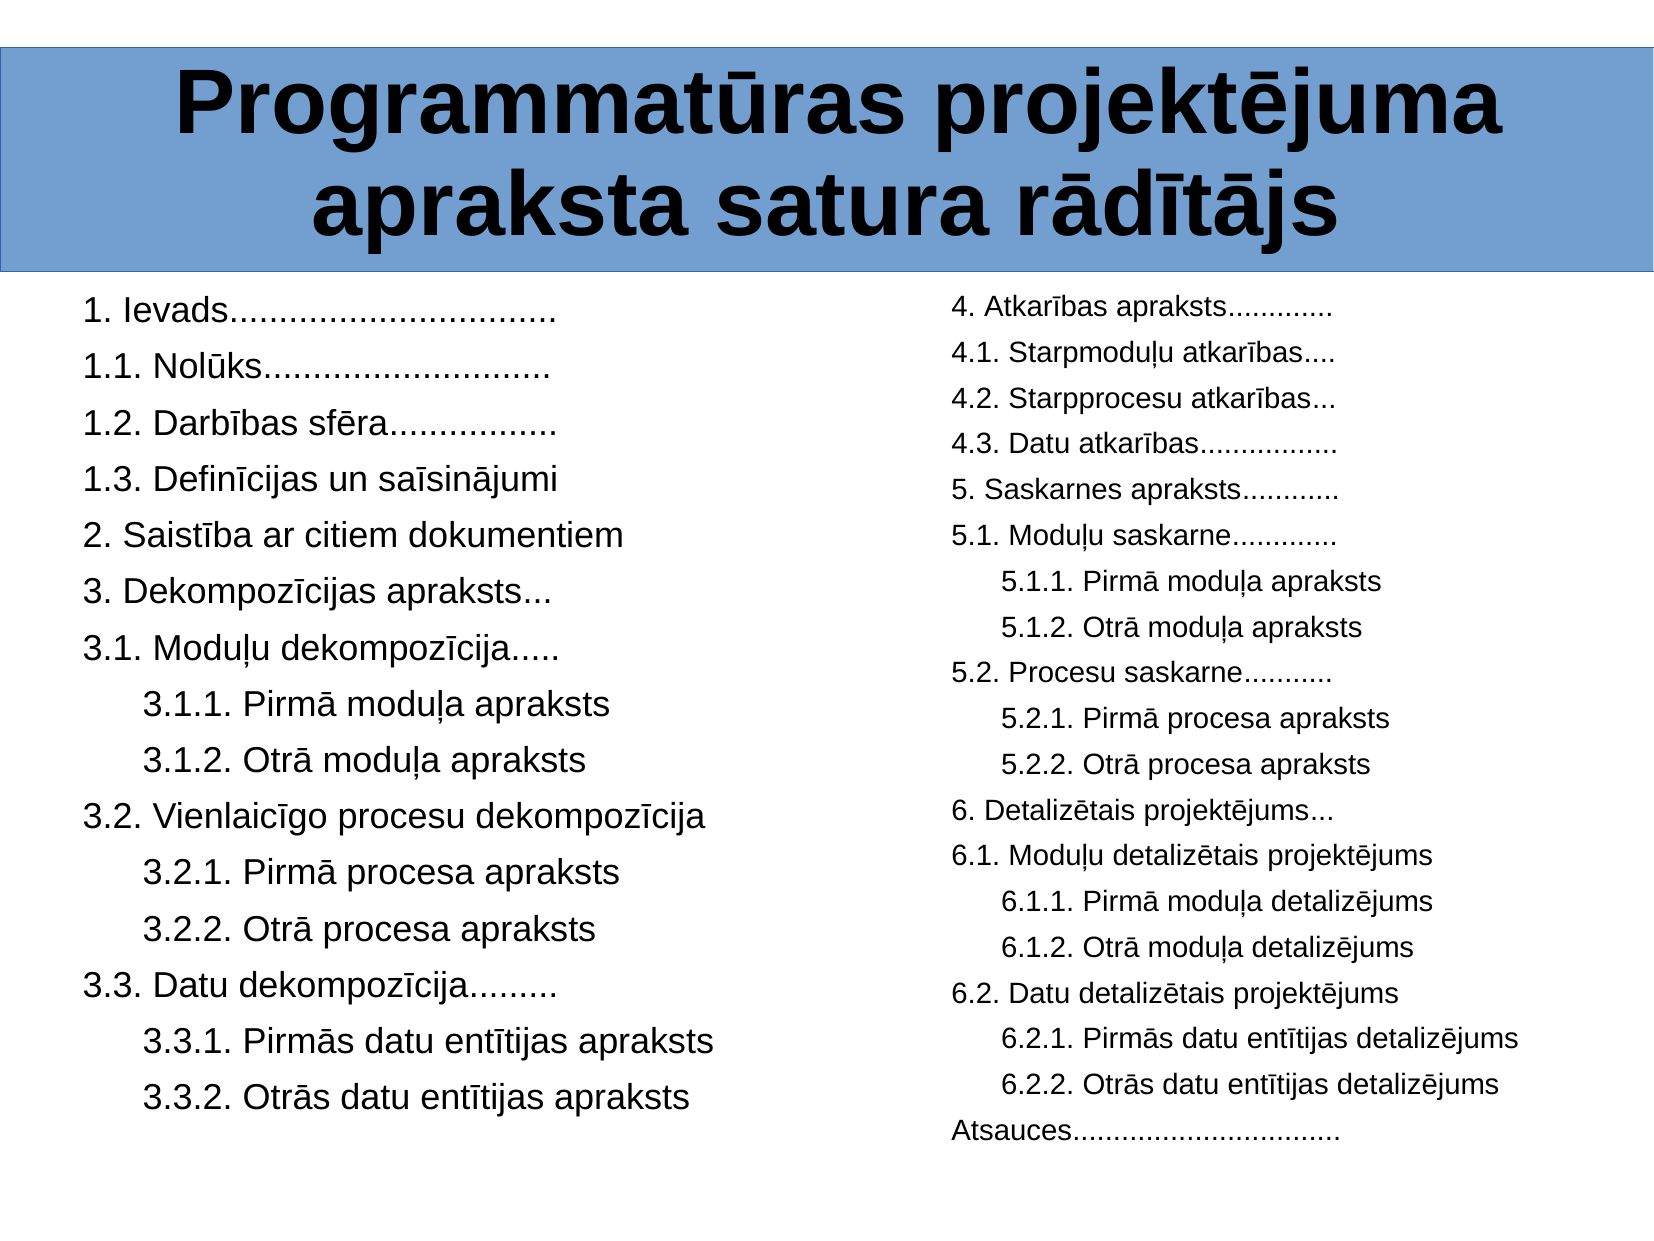

# Programmatūras projektējuma apraksta satura rādītājs
1. Ievads
1.1. Nolūks
1.2. Darbības sfēra
1.3. Definīcijas un saīsinājumi
2. Saistība ar citiem dokumentiem
3. Dekompozīcijas apraksts
3.1. Moduļu dekompozīcija
      3.1.1. Pirmā moduļa apraksts
      3.1.2. Otrā moduļa apraksts
3.2. Vienlaicīgo procesu dekompozīcija
      3.2.1. Pirmā procesa apraksts
      3.2.2. Otrā procesa apraksts
3.3. Datu dekompozīcija
      3.3.1. Pirmās datu entītijas apraksts
      3.3.2. Otrās datu entītijas apraksts
4. Atkarības apraksts
4.1. Starpmoduļu atkarības
4.2. Starpprocesu atkarības
4.3. Datu atkarības
5. Saskarnes apraksts
5.1. Moduļu saskarne
      5.1.1. Pirmā moduļa apraksts
      5.1.2. Otrā moduļa apraksts
5.2. Procesu saskarne
      5.2.1. Pirmā procesa apraksts
      5.2.2. Otrā procesa apraksts
6. Detalizētais projektējums
6.1. Moduļu detalizētais projektējums
      6.1.1. Pirmā moduļa detalizējums
      6.1.2. Otrā moduļa detalizējums
6.2. Datu detalizētais projektējums
      6.2.1. Pirmās datu entītijas detalizējums
      6.2.2. Otrās datu entītijas detalizējums
Atsauces